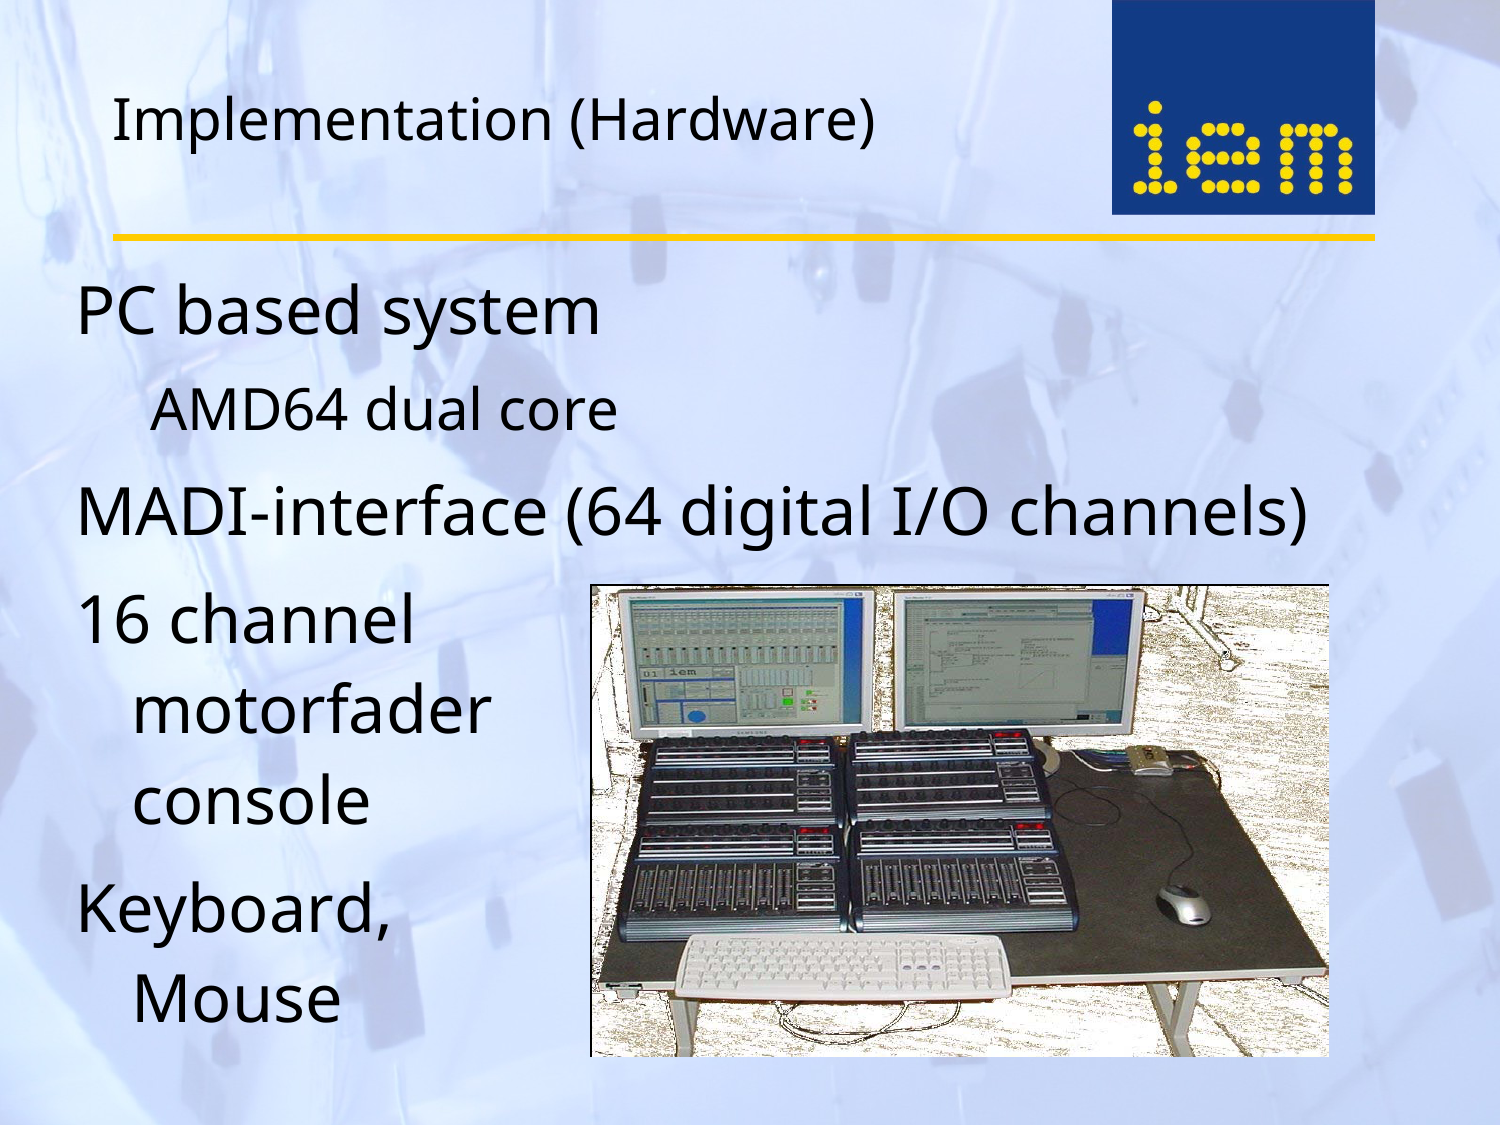

# Implementation (Hardware)
PC based system
AMD64 dual core
MADI-interface (64 digital I/O channels)
16 channel
motorfader
console
Keyboard,
Mouse